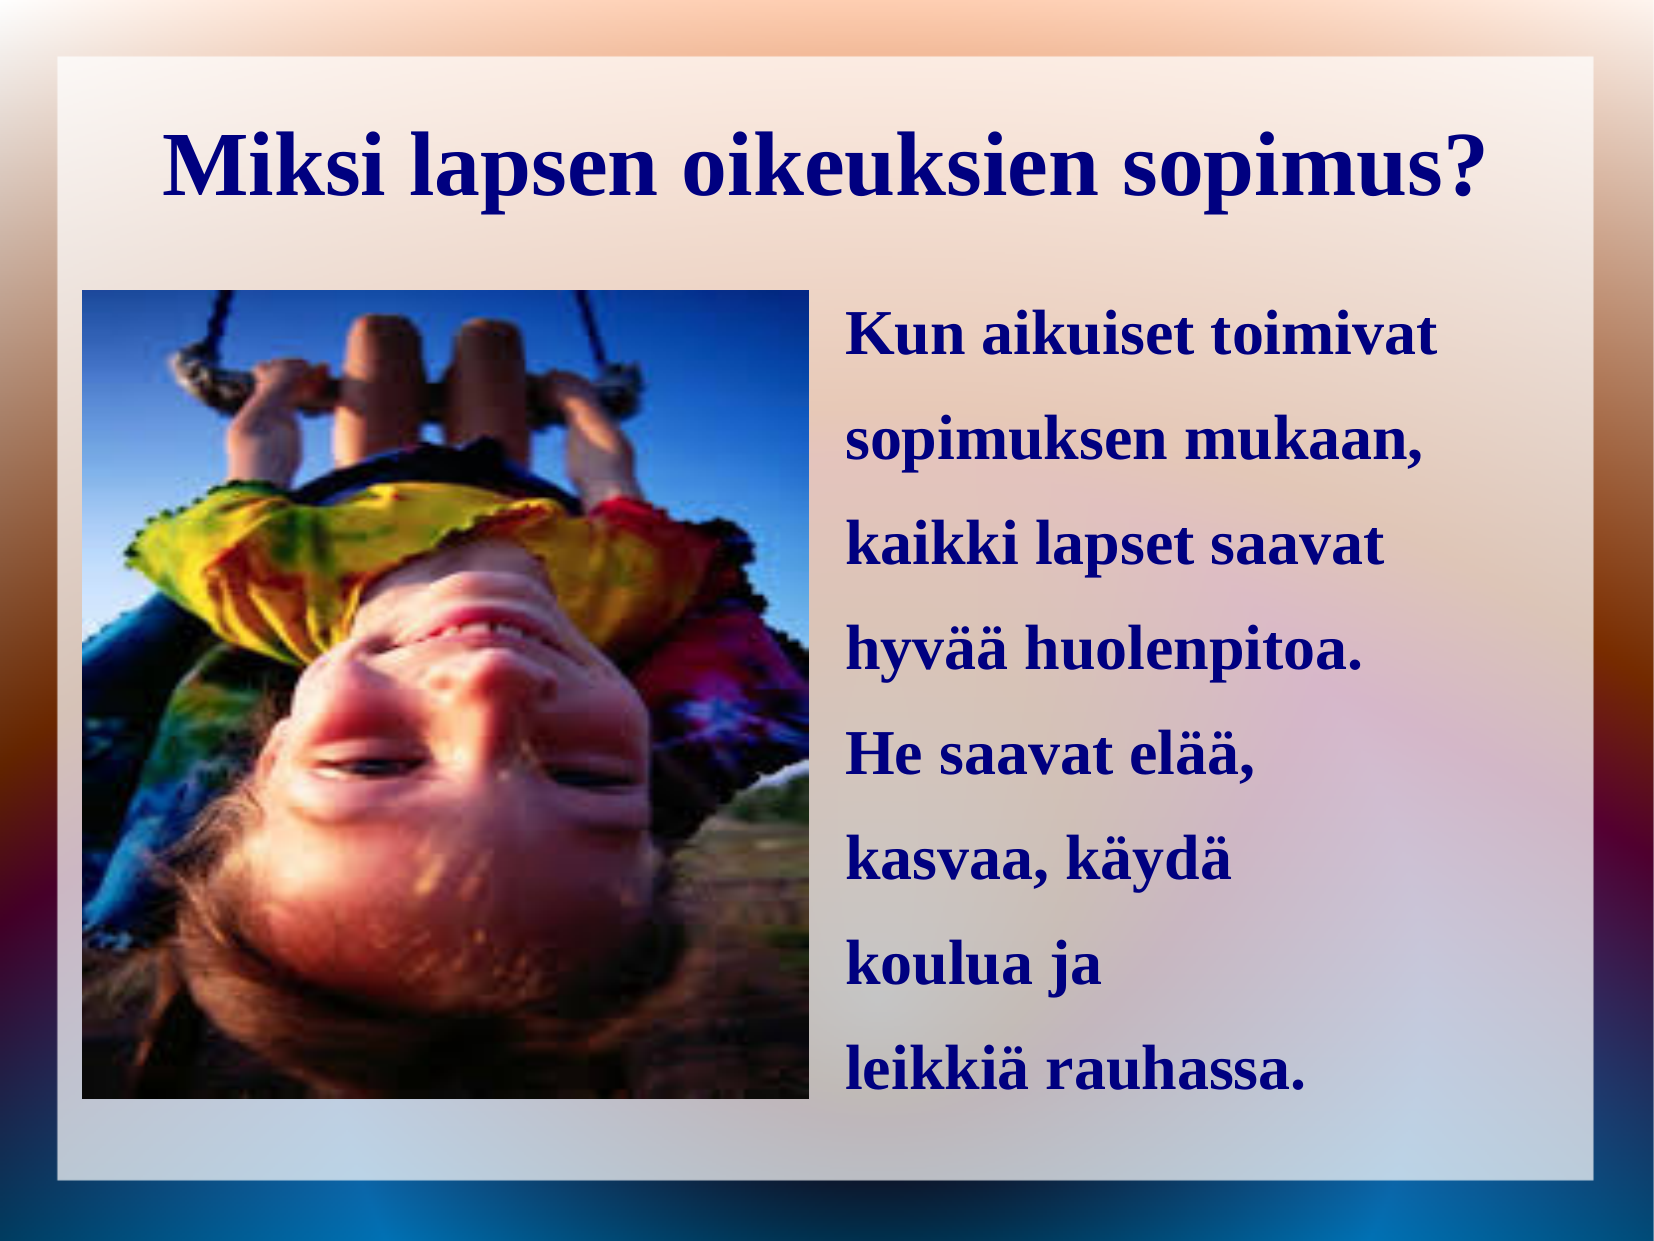

Miksi lapsen oikeuksien sopimus?
#
Kun aikuiset toimivat
sopimuksen mukaan,
kaikki lapset saavat
hyvää huolenpitoa.
He saavat elää,
kasvaa, käydä
koulua ja
leikkiä rauhassa.